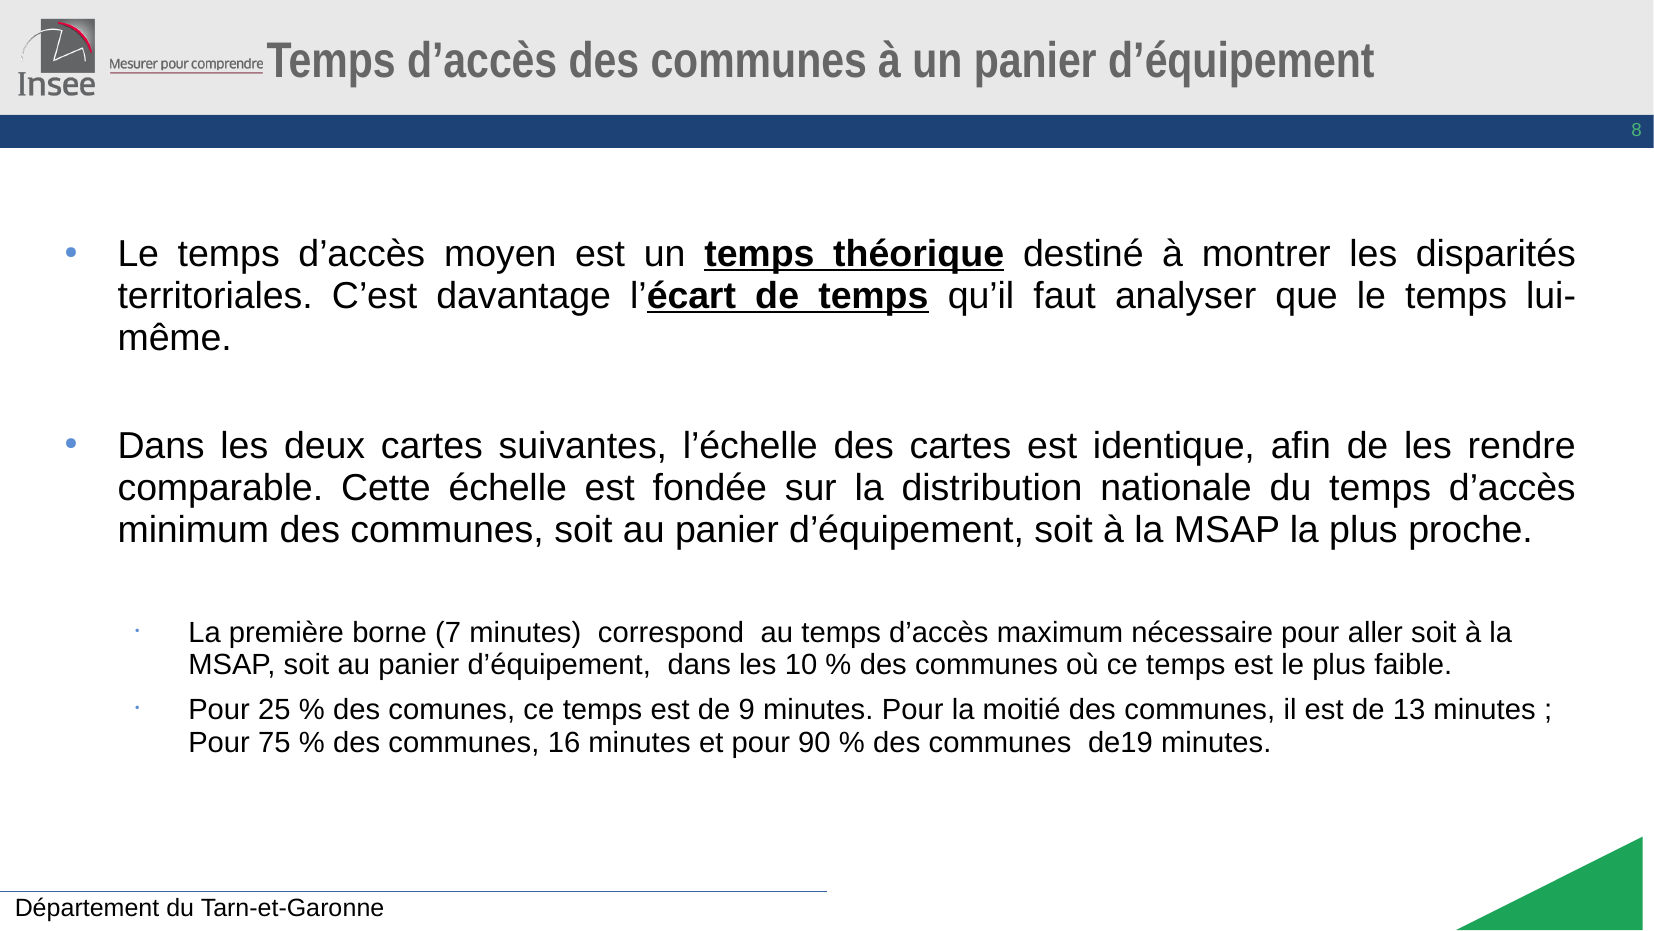

# Temps d’accès des communes à un panier d’équipement
8
Le temps d’accès moyen est un temps théorique destiné à montrer les disparités territoriales. C’est davantage l’écart de temps qu’il faut analyser que le temps lui-même.
Dans les deux cartes suivantes, l’échelle des cartes est identique, afin de les rendre comparable. Cette échelle est fondée sur la distribution nationale du temps d’accès minimum des communes, soit au panier d’équipement, soit à la MSAP la plus proche.
La première borne (7 minutes) correspond au temps d’accès maximum nécessaire pour aller soit à la MSAP, soit au panier d’équipement, dans les 10 % des communes où ce temps est le plus faible.
Pour 25 % des comunes, ce temps est de 9 minutes. Pour la moitié des communes, il est de 13 minutes ; Pour 75 % des communes, 16 minutes et pour 90 % des communes de19 minutes.